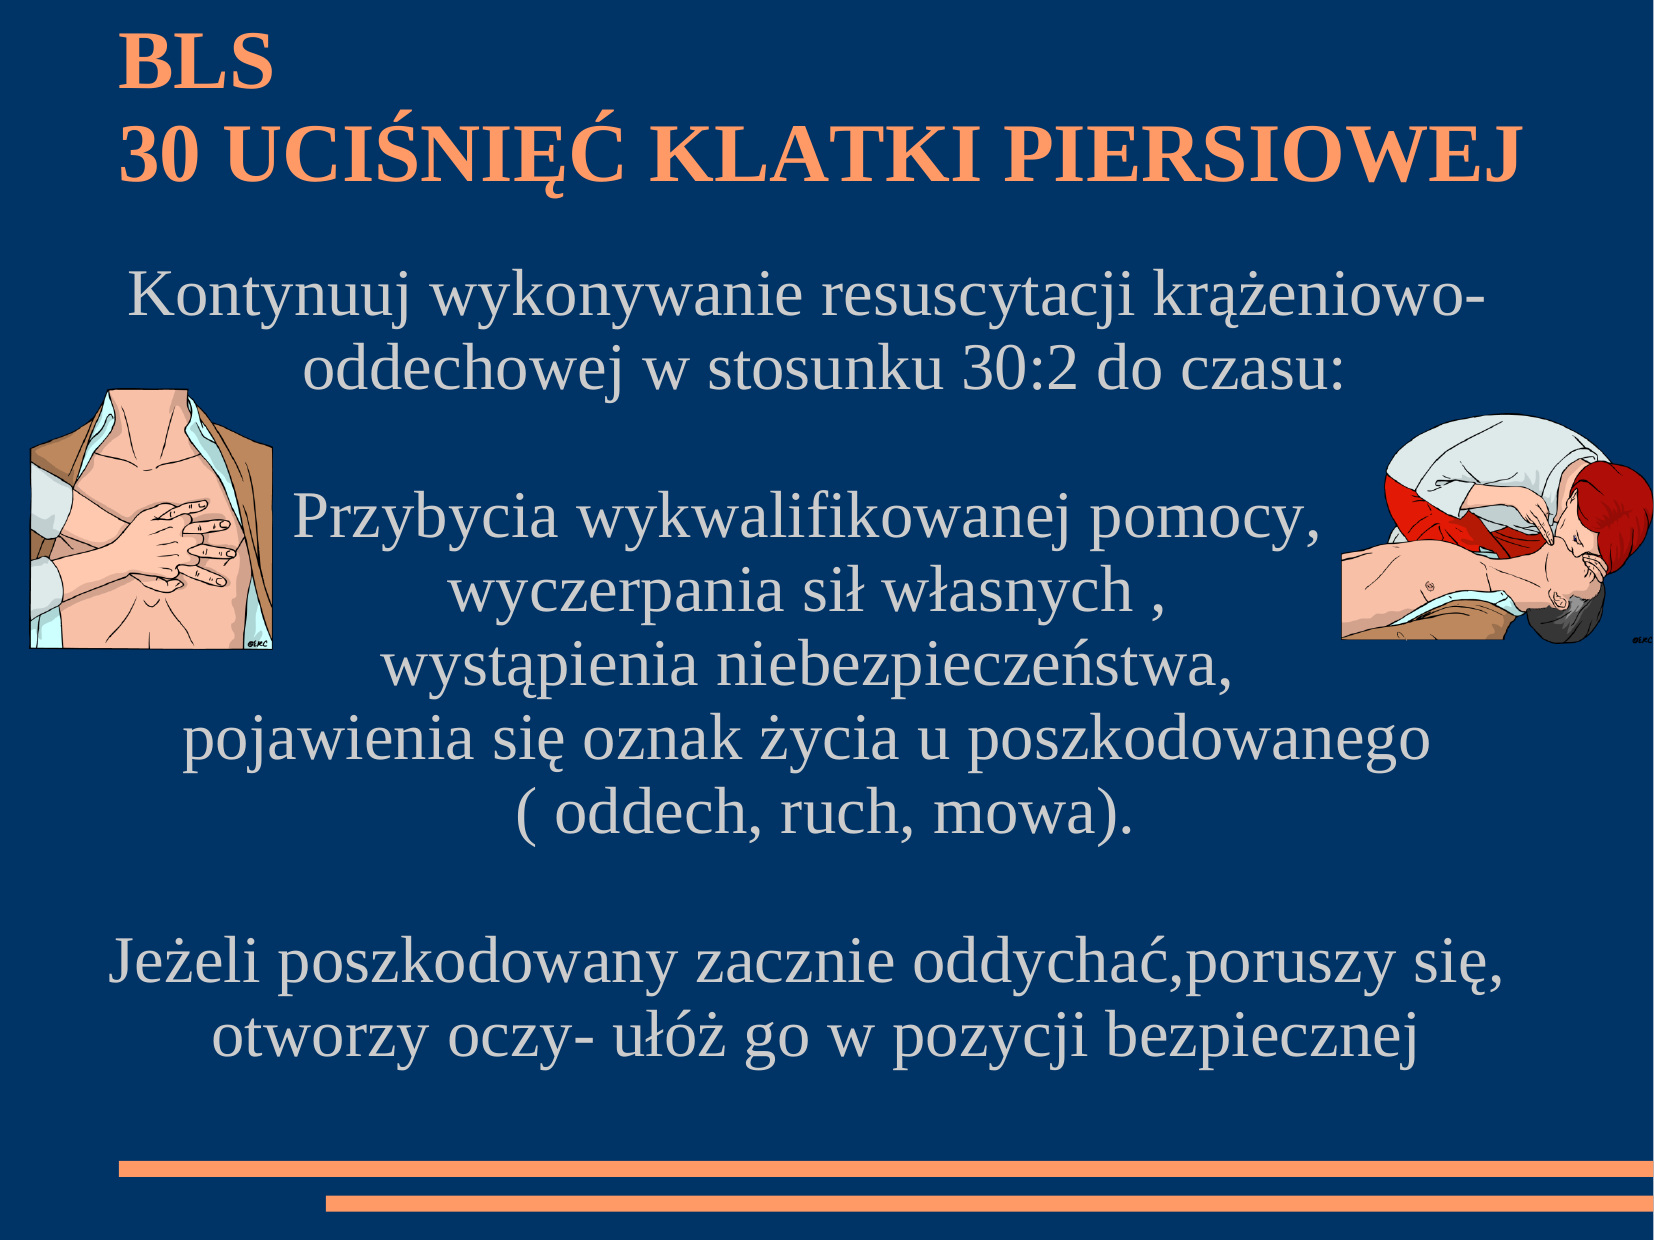

# BLS 30 UCIŚNIĘĆ KLATKI PIERSIOWEJ
Kontynuuj wykonywanie resuscytacji krążeniowo-oddechowej w stosunku 30:2 do czasu:
Przybycia wykwalifikowanej pomocy,
wyczerpania sił własnych ,
wystąpienia niebezpieczeństwa,
pojawienia się oznak życia u poszkodowanego ( oddech, ruch, mowa).
Jeżeli poszkodowany zacznie oddychać,poruszy się, otworzy oczy- ułóż go w pozycji bezpiecznej